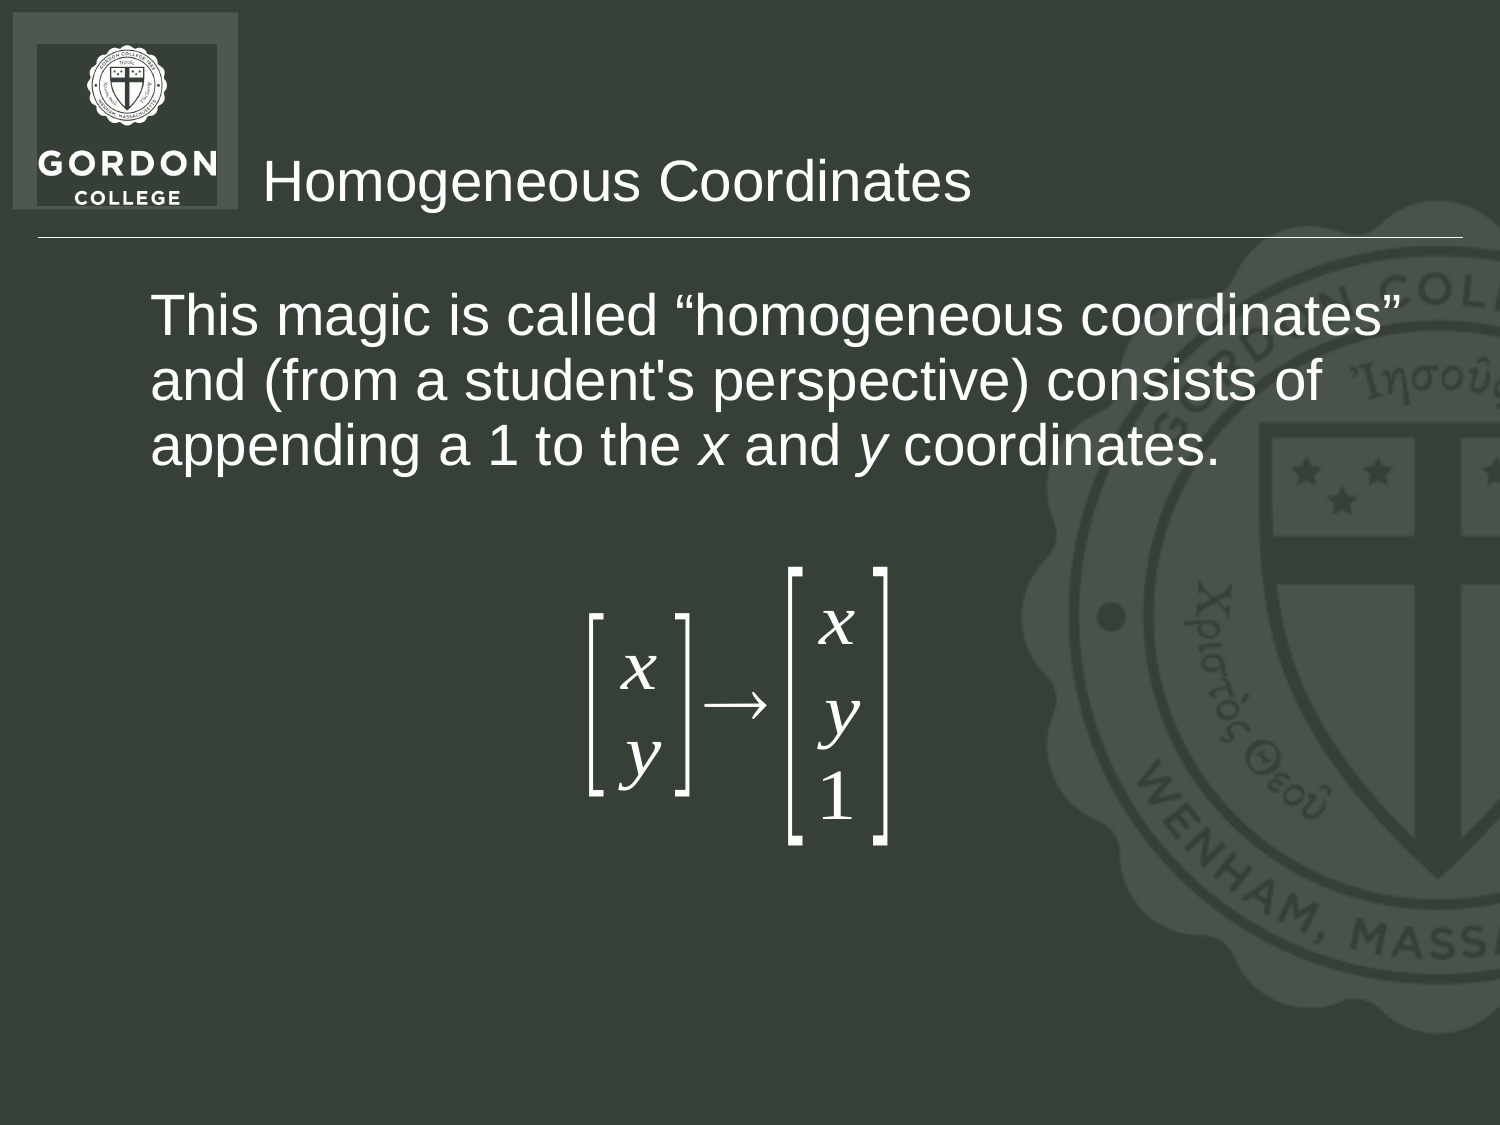

# Homogeneous Coordinates
This magic is called “homogeneous coordinates” and (from a student's perspective) consists of appending a 1 to the x and y coordinates.